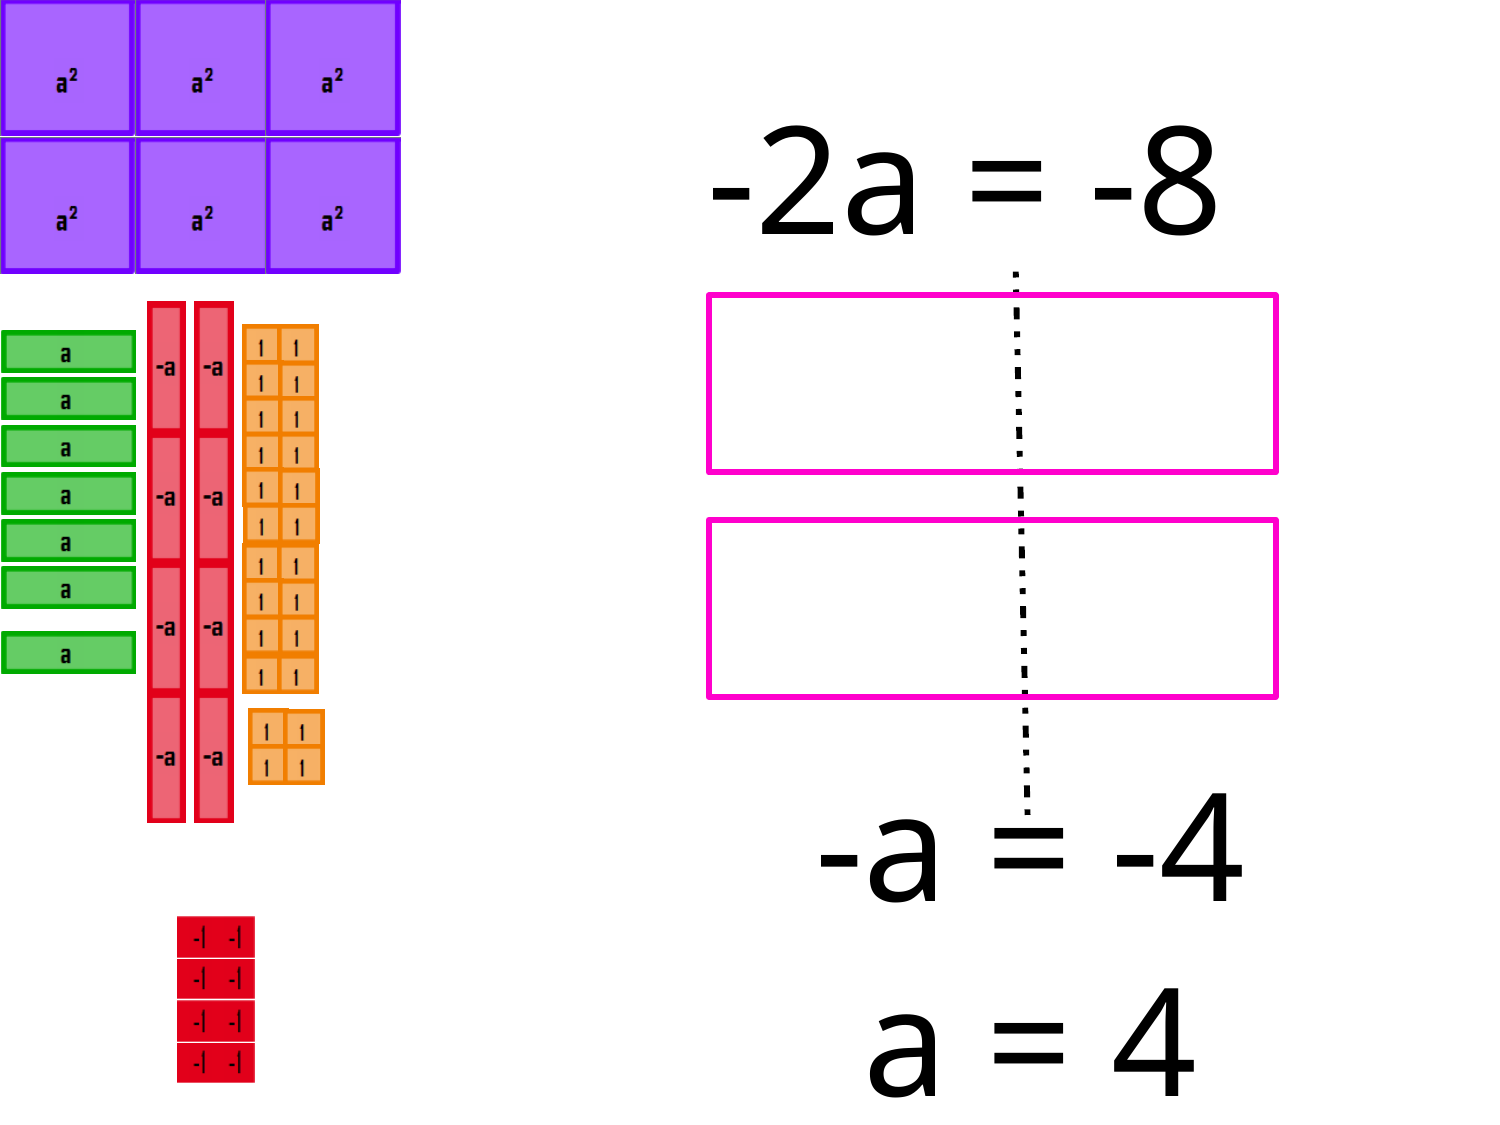

-2a = -8
-a = -4
a = 4